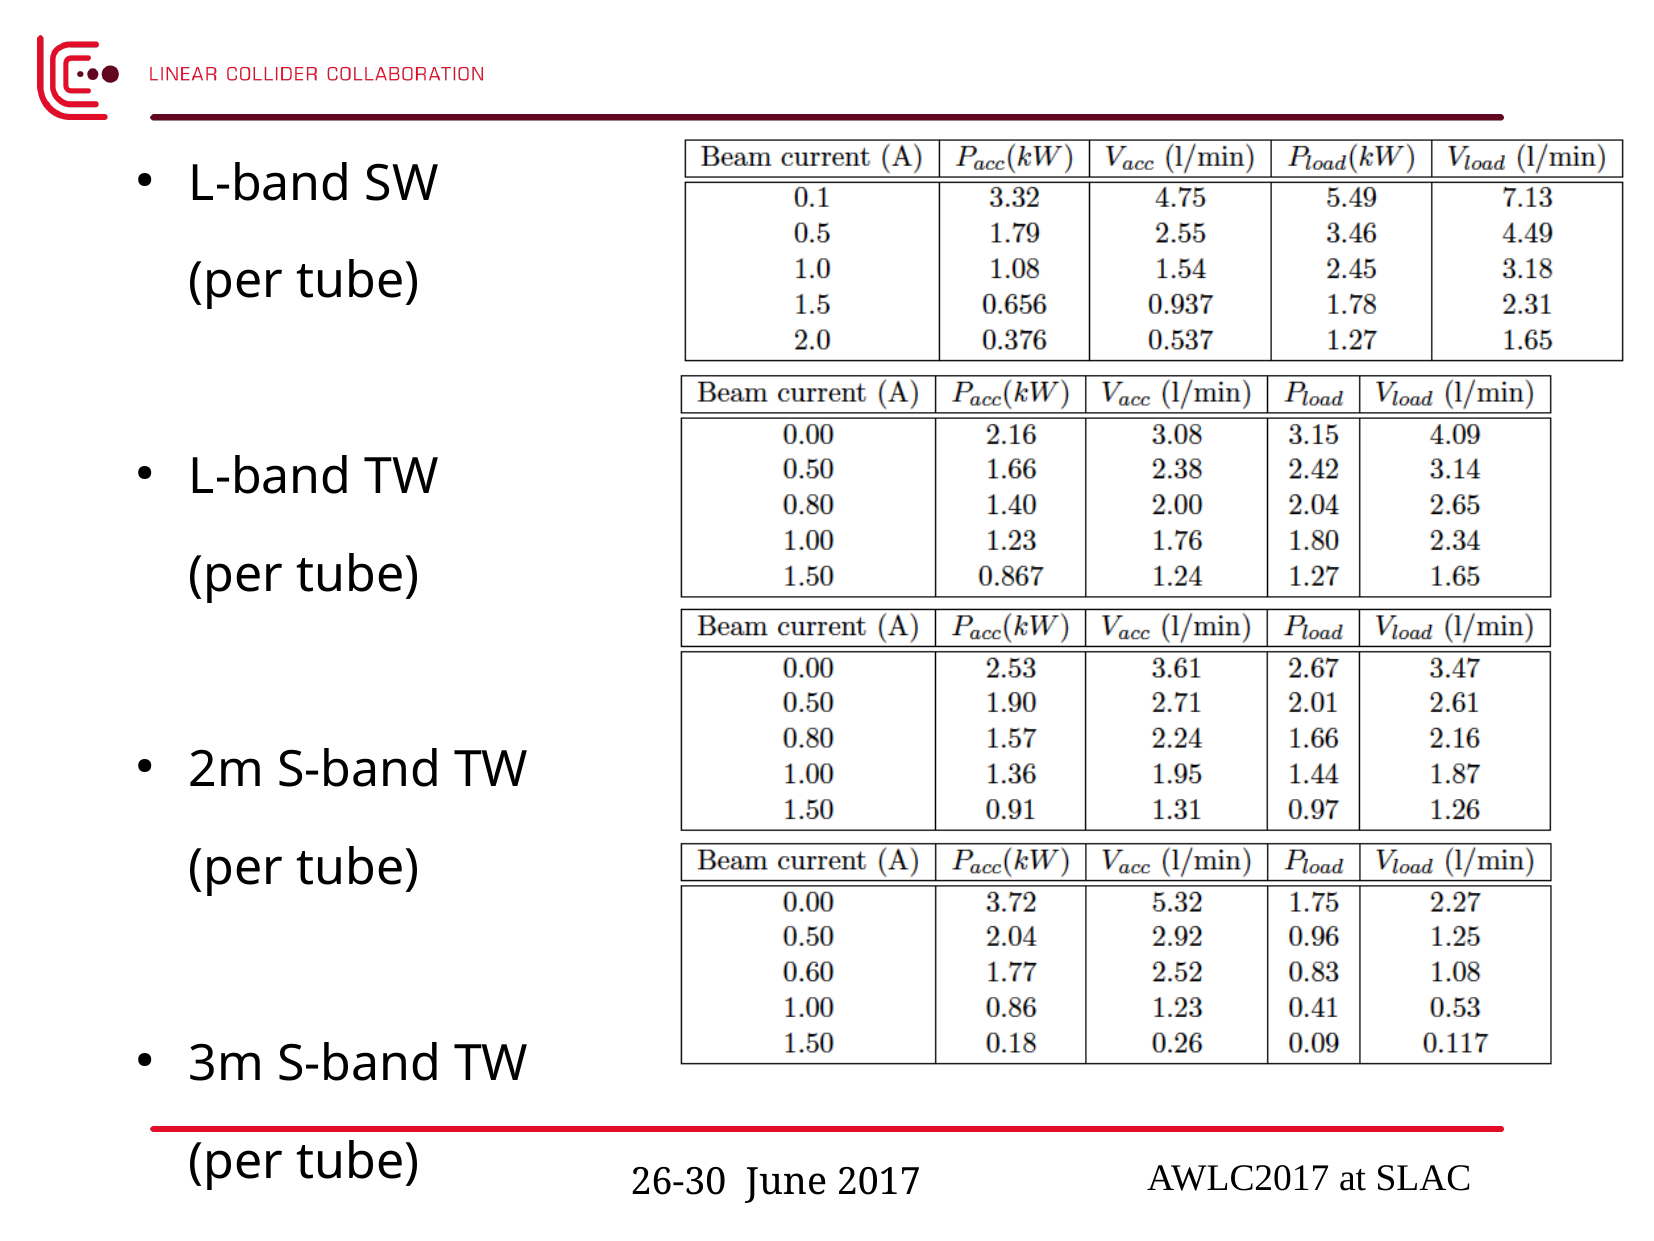

# L-band SW
(per tube)
L-band TW
(per tube)
2m S-band TW
(per tube)
3m S-band TW
(per tube)